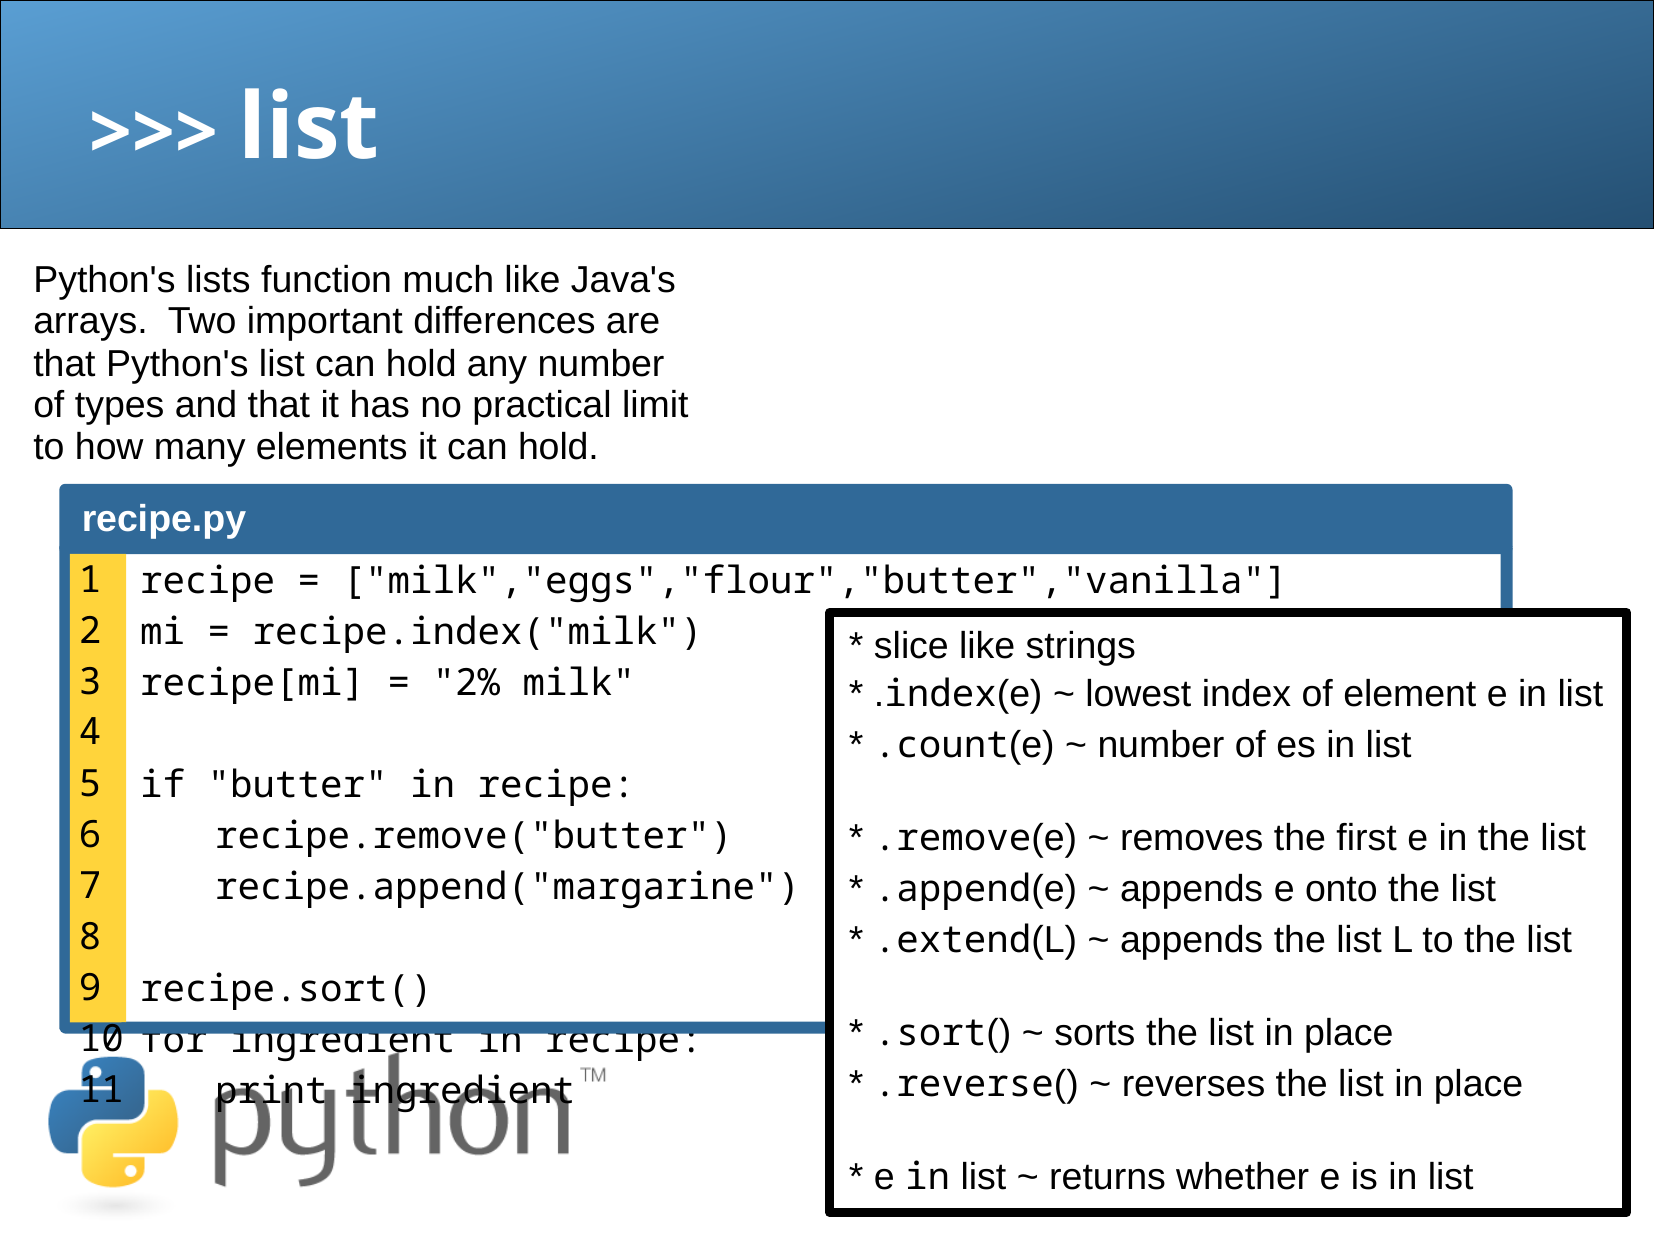

>>> list
Python's lists function much like Java's arrays. Two important differences are that Python's list can hold any number of types and that it has no practical limit to how many elements it can hold.
recipe.py
1
2
3
4
5
6
7
8
9
10
11
recipe = ["milk","eggs","flour","butter","vanilla"]
mi = recipe.index("milk")
recipe[mi] = "2% milk"
if "butter" in recipe:
	recipe.remove("butter")
	recipe.append("margarine")
recipe.sort()
for ingredient in recipe:
	print ingredient
* slice like strings
* .index(e) ~ lowest index of element e in list
* .count(e) ~ number of es in list
* .remove(e) ~ removes the first e in the list
* .append(e) ~ appends e onto the list
* .extend(L) ~ appends the list L to the list
* .sort() ~ sorts the list in place
* .reverse() ~ reverses the list in place
* e in list ~ returns whether e is in list